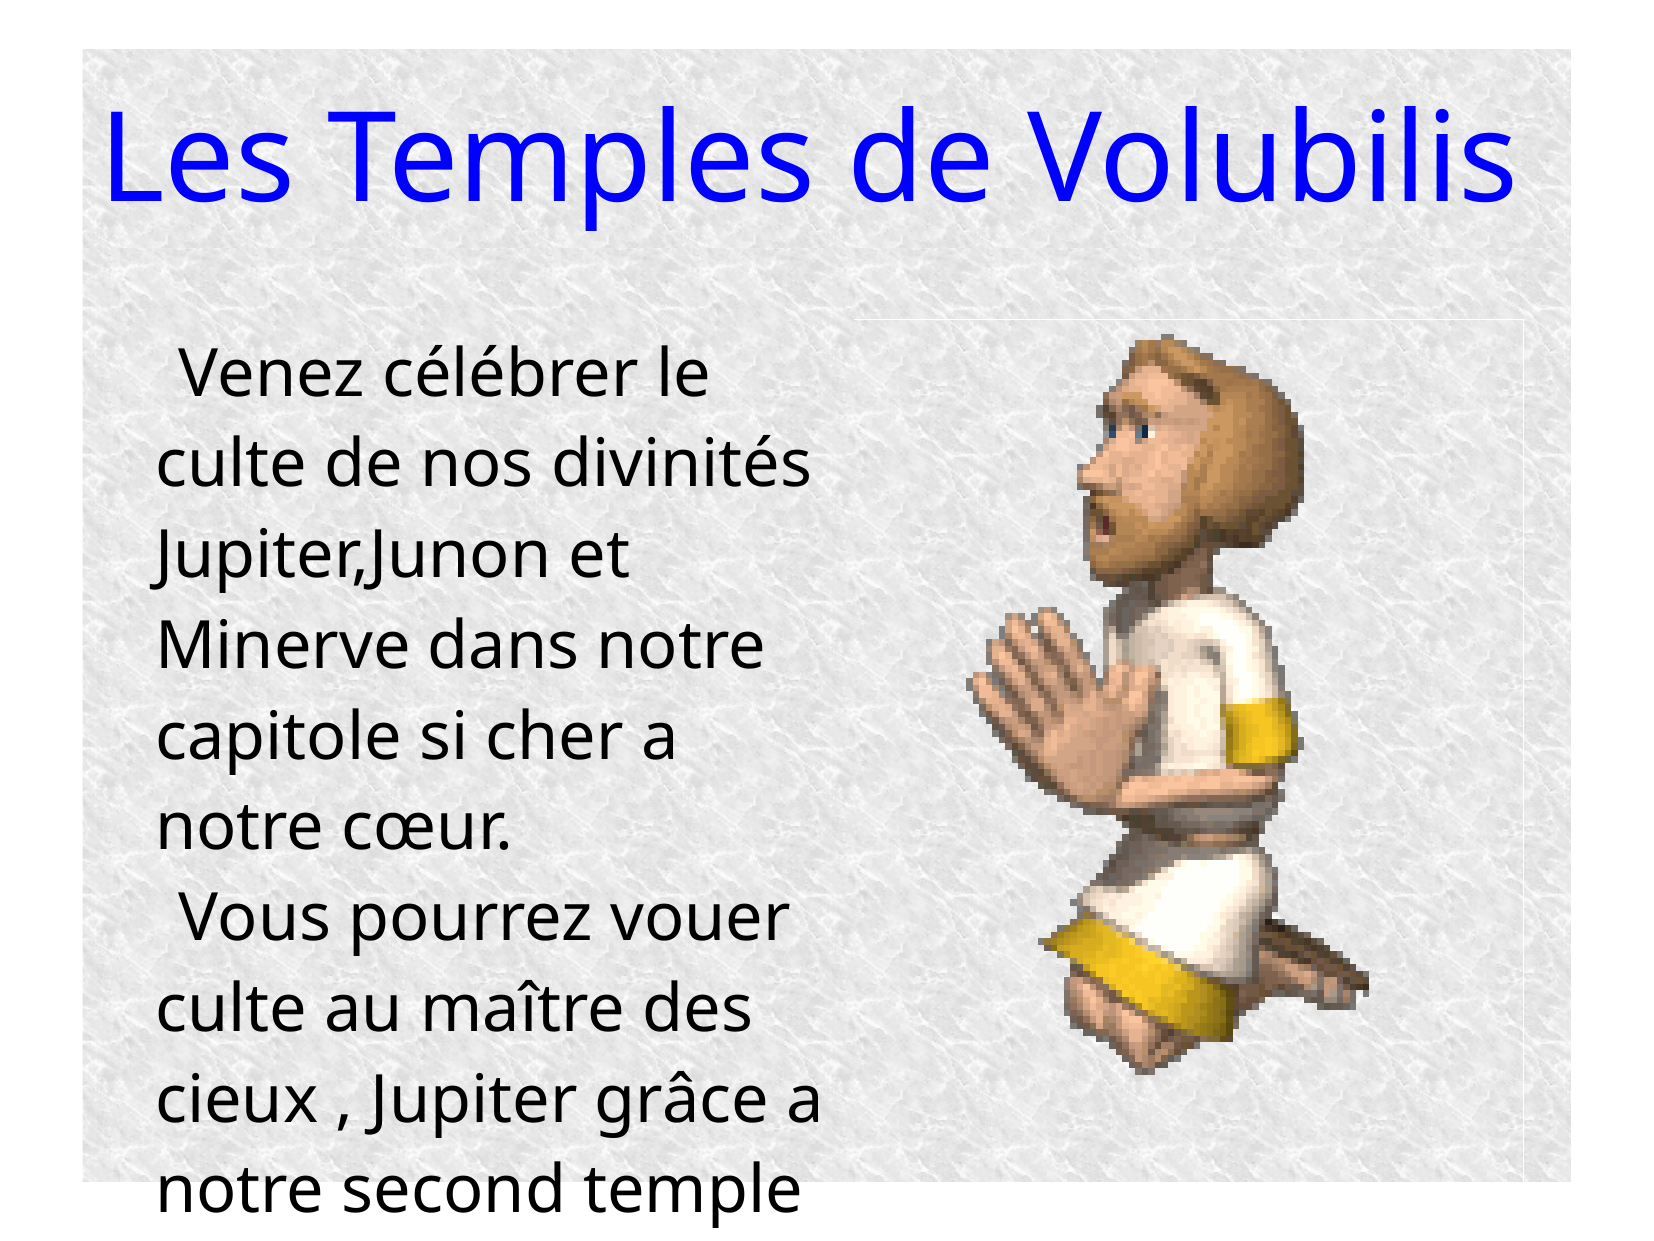

# Les Temples de Volubilis
| Venez célébrer le culte de nos divinités Jupiter,Junon et Minerve dans notre capitole si cher a notre cœur. Vous pourrez vouer culte au maître des cieux , Jupiter grâce a notre second temple qui lui est réservé. | |
| --- | --- |